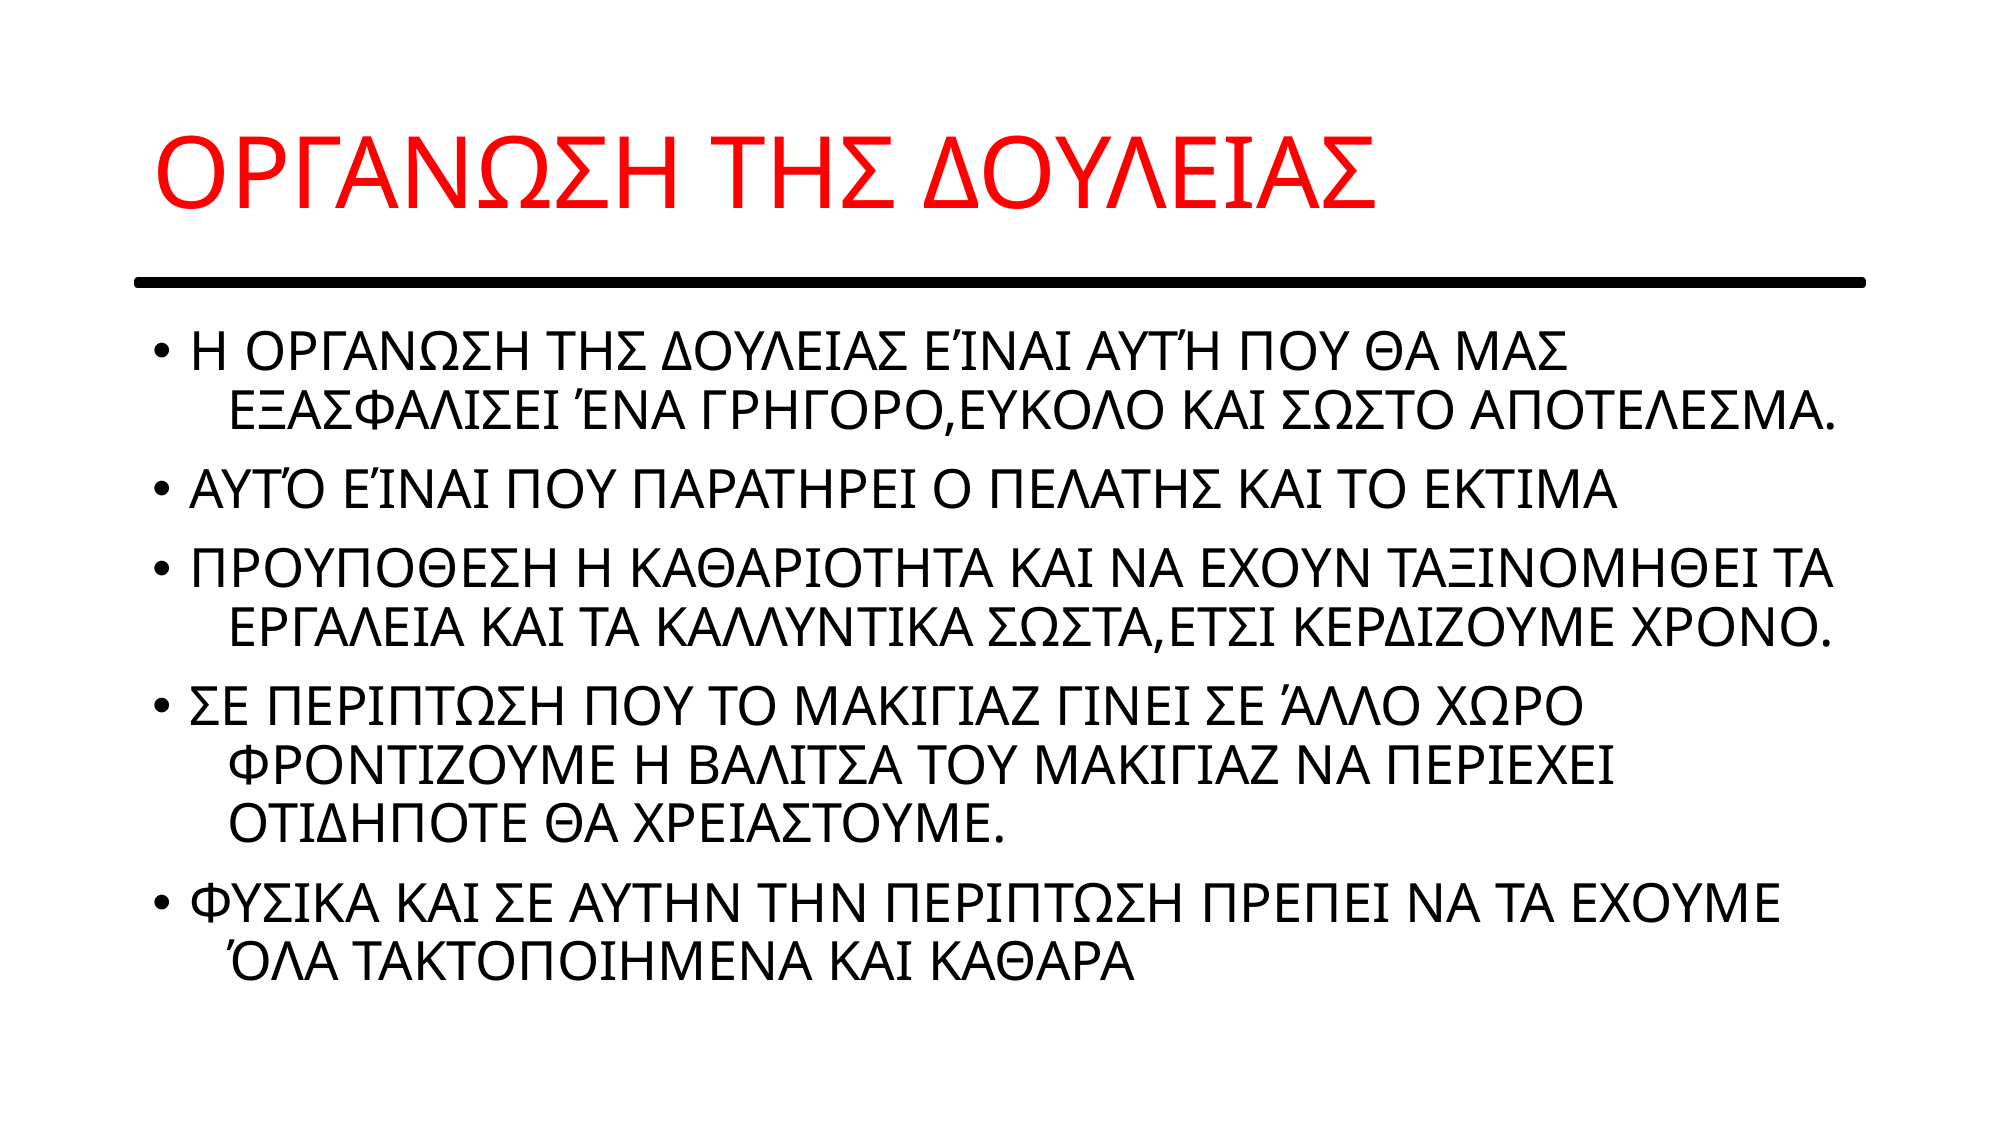

# ΟΡΓΑΝΩΣΗ ΤΗΣ ΔΟΥΛΕΙΑΣ
Η ΟΡΓΑΝΩΣΗ ΤΗΣ ΔΟΥΛΕΙΑΣ ΕΊΝΑΙ ΑΥΤΉ ΠΟΥ ΘΑ ΜΑΣ ΕΞΑΣΦΑΛΙΣΕΙ ΈΝΑ ΓΡΗΓΟΡΟ,ΕΥΚΟΛΟ ΚΑΙ ΣΩΣΤΟ ΑΠΟΤΕΛΕΣΜΑ.
ΑΥΤΌ ΕΊΝΑΙ ΠΟΥ ΠΑΡΑΤΗΡΕΙ Ο ΠΕΛΑΤΗΣ ΚΑΙ ΤΟ ΕΚΤΙΜΑ
ΠΡΟΥΠΟΘΕΣΗ Η ΚΑΘΑΡΙΟΤΗΤΑ ΚΑΙ ΝΑ ΕΧΟΥΝ ΤΑΞΙΝΟΜΗΘΕΙ ΤΑ ΕΡΓΑΛΕΙΑ ΚΑΙ ΤΑ ΚΑΛΛΥΝΤΙΚΑ ΣΩΣΤΑ,ΕΤΣΙ ΚΕΡΔΙΖΟΥΜΕ ΧΡΟΝΟ.
ΣΕ ΠΕΡΙΠΤΩΣΗ ΠΟΥ ΤΟ ΜΑΚΙΓΙΑΖ ΓΙΝΕΙ ΣΕ ΆΛΛΟ ΧΩΡΟ ΦΡΟΝΤΙΖΟΥΜΕ Η ΒΑΛΙΤΣΑ ΤΟΥ ΜΑΚΙΓΙΑΖ ΝΑ ΠΕΡΙΕΧΕΙ ΟΤΙΔΗΠΟΤΕ ΘΑ ΧΡΕΙΑΣΤΟΥΜΕ.
ΦΥΣΙΚΑ ΚΑΙ ΣΕ ΑΥΤΗΝ ΤΗΝ ΠΕΡΙΠΤΩΣΗ ΠΡΕΠΕΙ ΝΑ ΤΑ ΕΧΟΥΜΕ ΌΛΑ ΤΑΚΤΟΠΟΙΗΜΕΝΑ ΚΑΙ ΚΑΘΑΡΑ